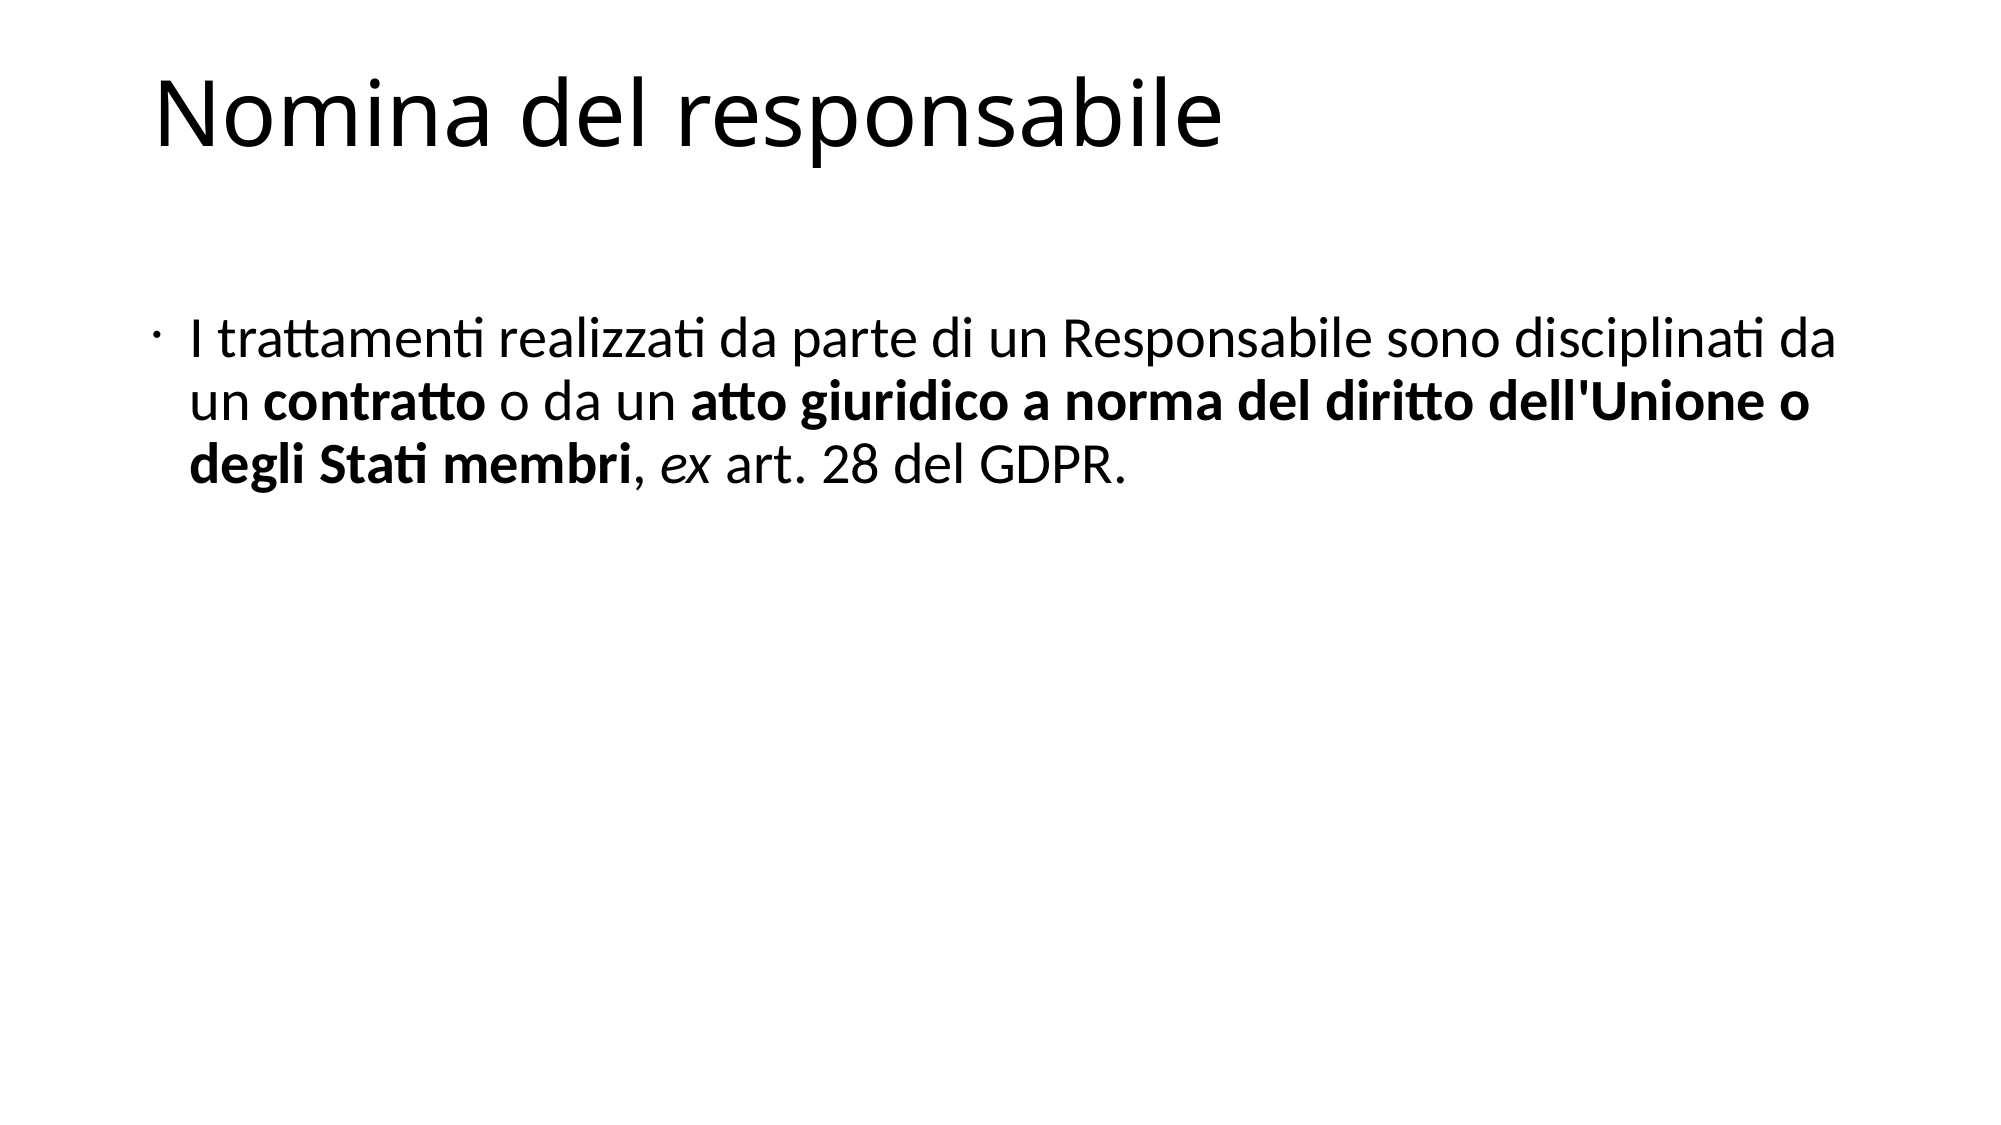

# Nomina del responsabile
I trattamenti realizzati da parte di un Responsabile sono disciplinati da un contratto o da un atto giuridico a norma del diritto dell'Unione o degli Stati membri, ex art. 28 del GDPR.